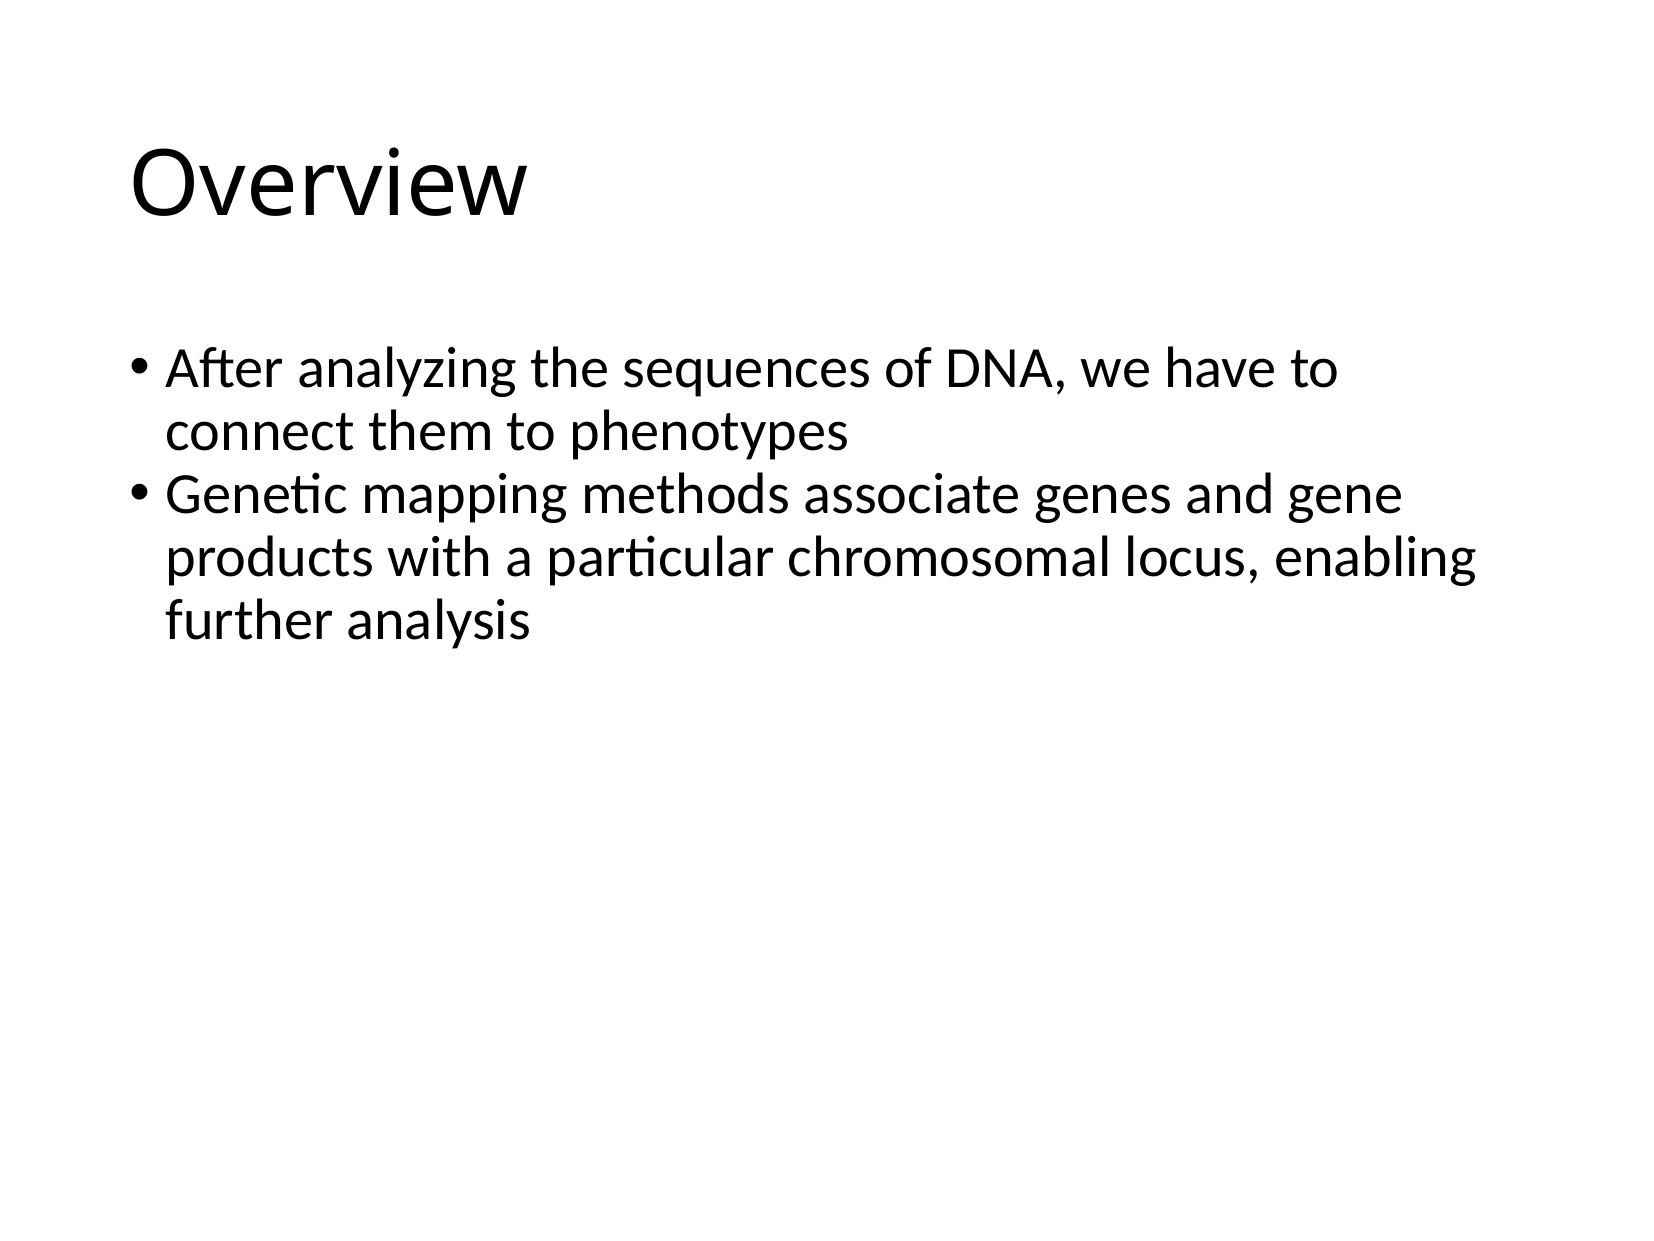

Overview
After analyzing the sequences of DNA, we have to connect them to phenotypes
Genetic mapping methods associate genes and gene products with a particular chromosomal locus, enabling further analysis